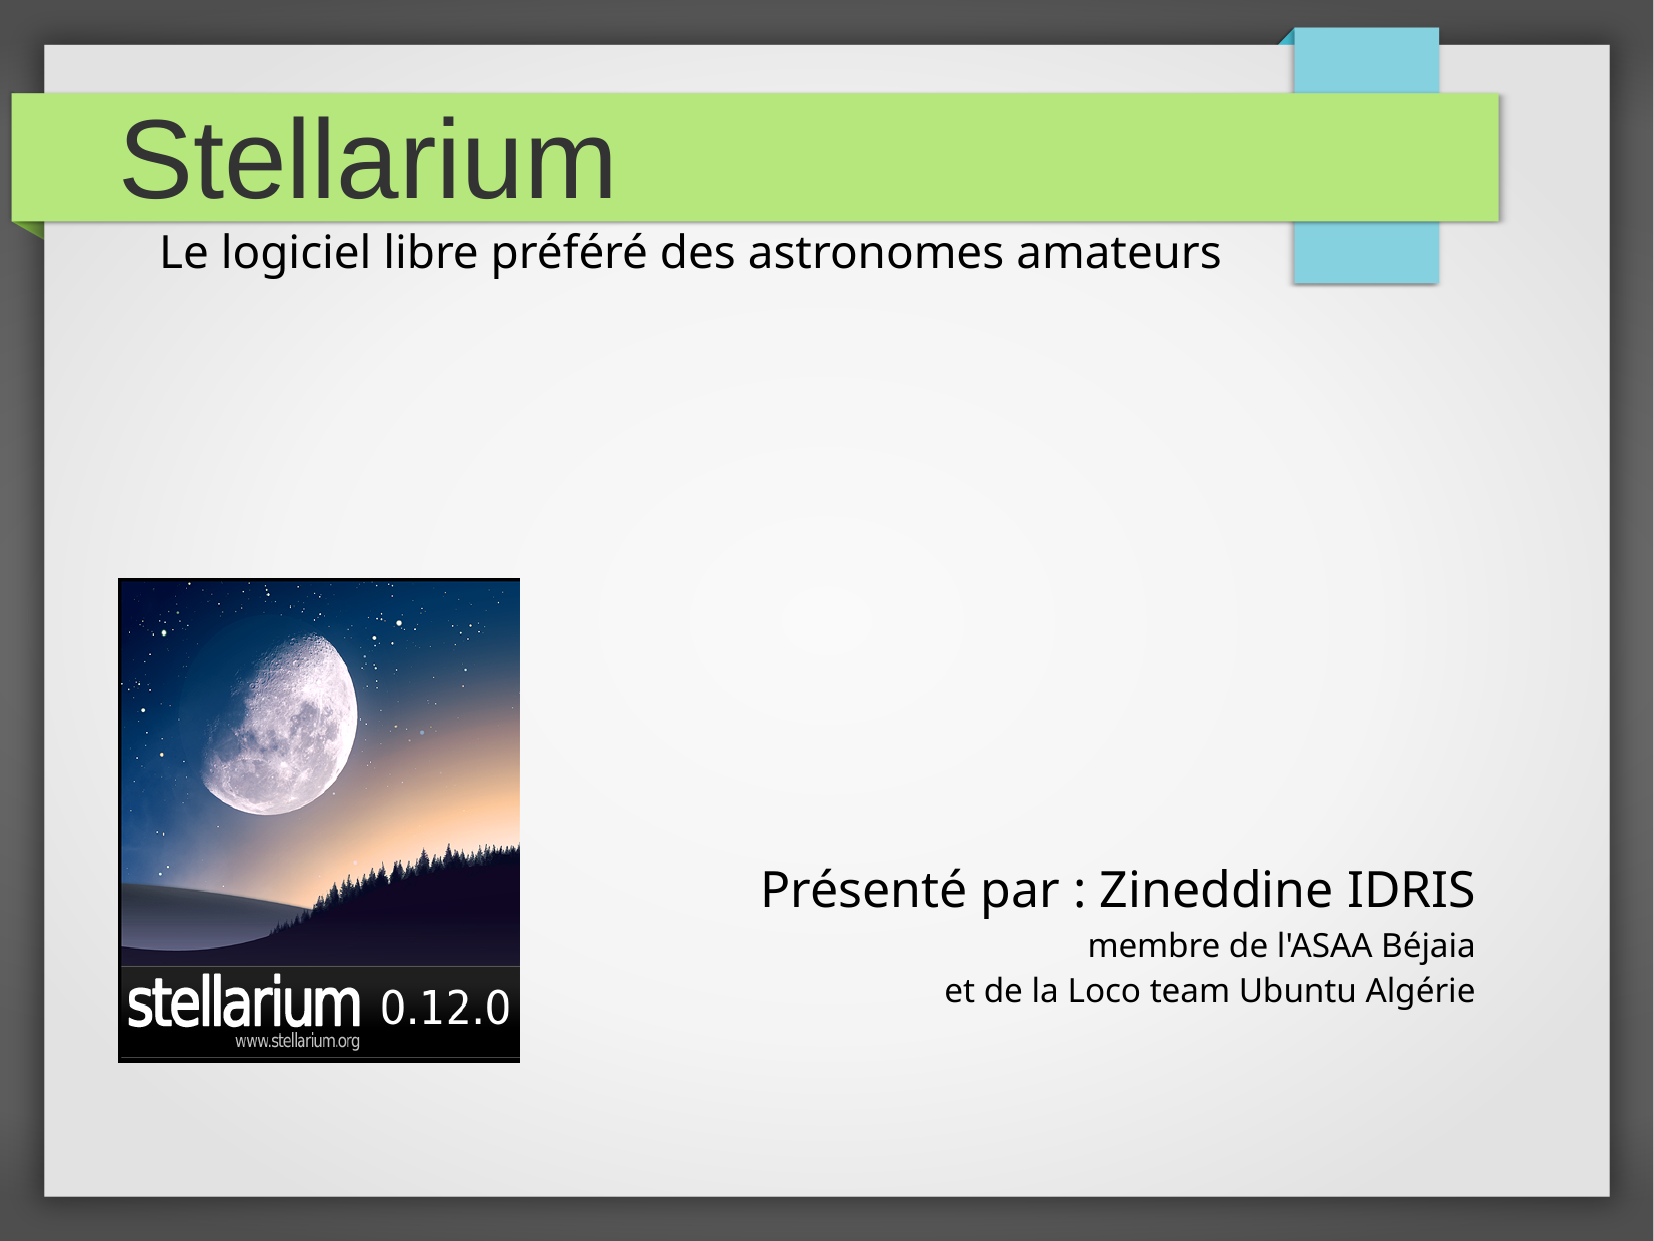

# Stellarium
Le logiciel libre préféré des astronomes amateurs
Présenté par : Zineddine IDRIS
membre de l'ASAA Béjaia
et de la Loco team Ubuntu Algérie